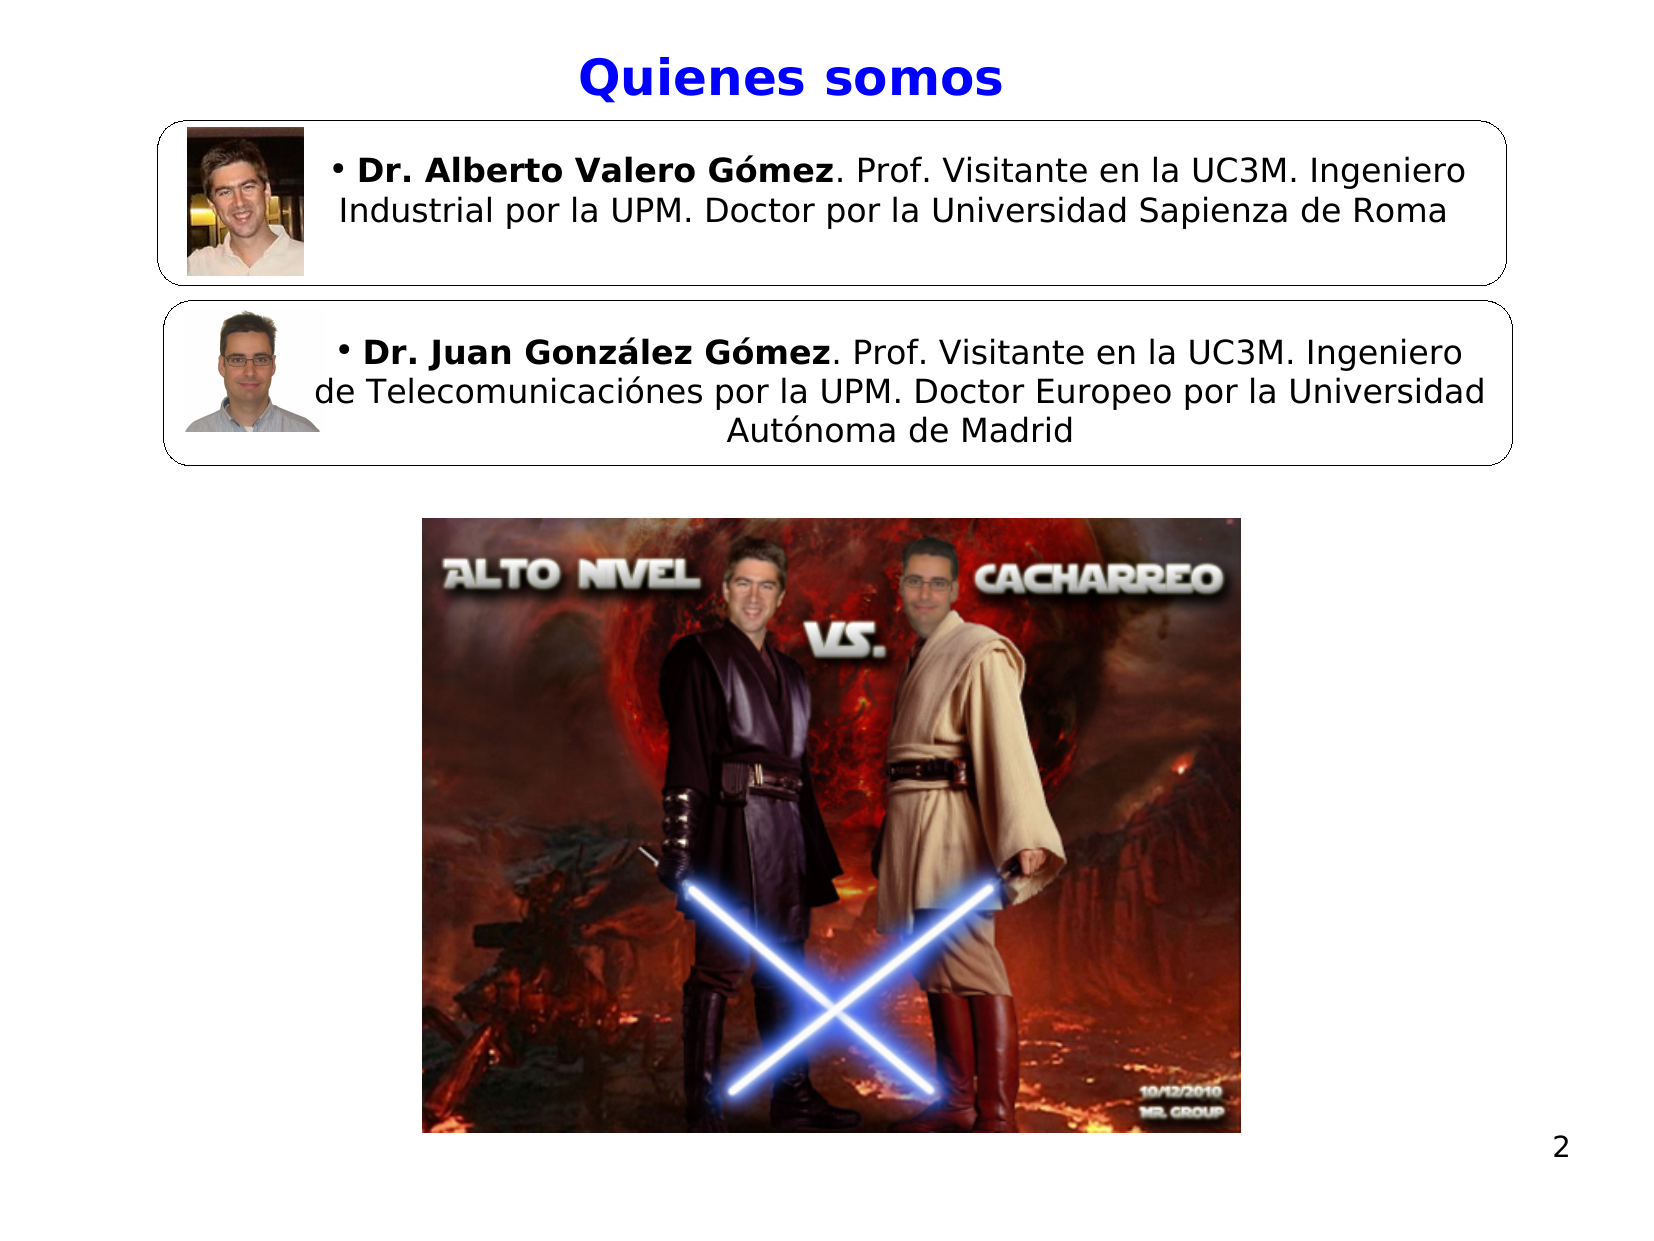

Quienes somos
 Dr. Alberto Valero Gómez. Prof. Visitante en la UC3M. Ingeniero Industrial por la UPM. Doctor por la Universidad Sapienza de Roma
 Dr. Juan González Gómez. Prof. Visitante en la UC3M. Ingeniero de Telecomunicaciónes por la UPM. Doctor Europeo por la Universidad Autónoma de Madrid
2